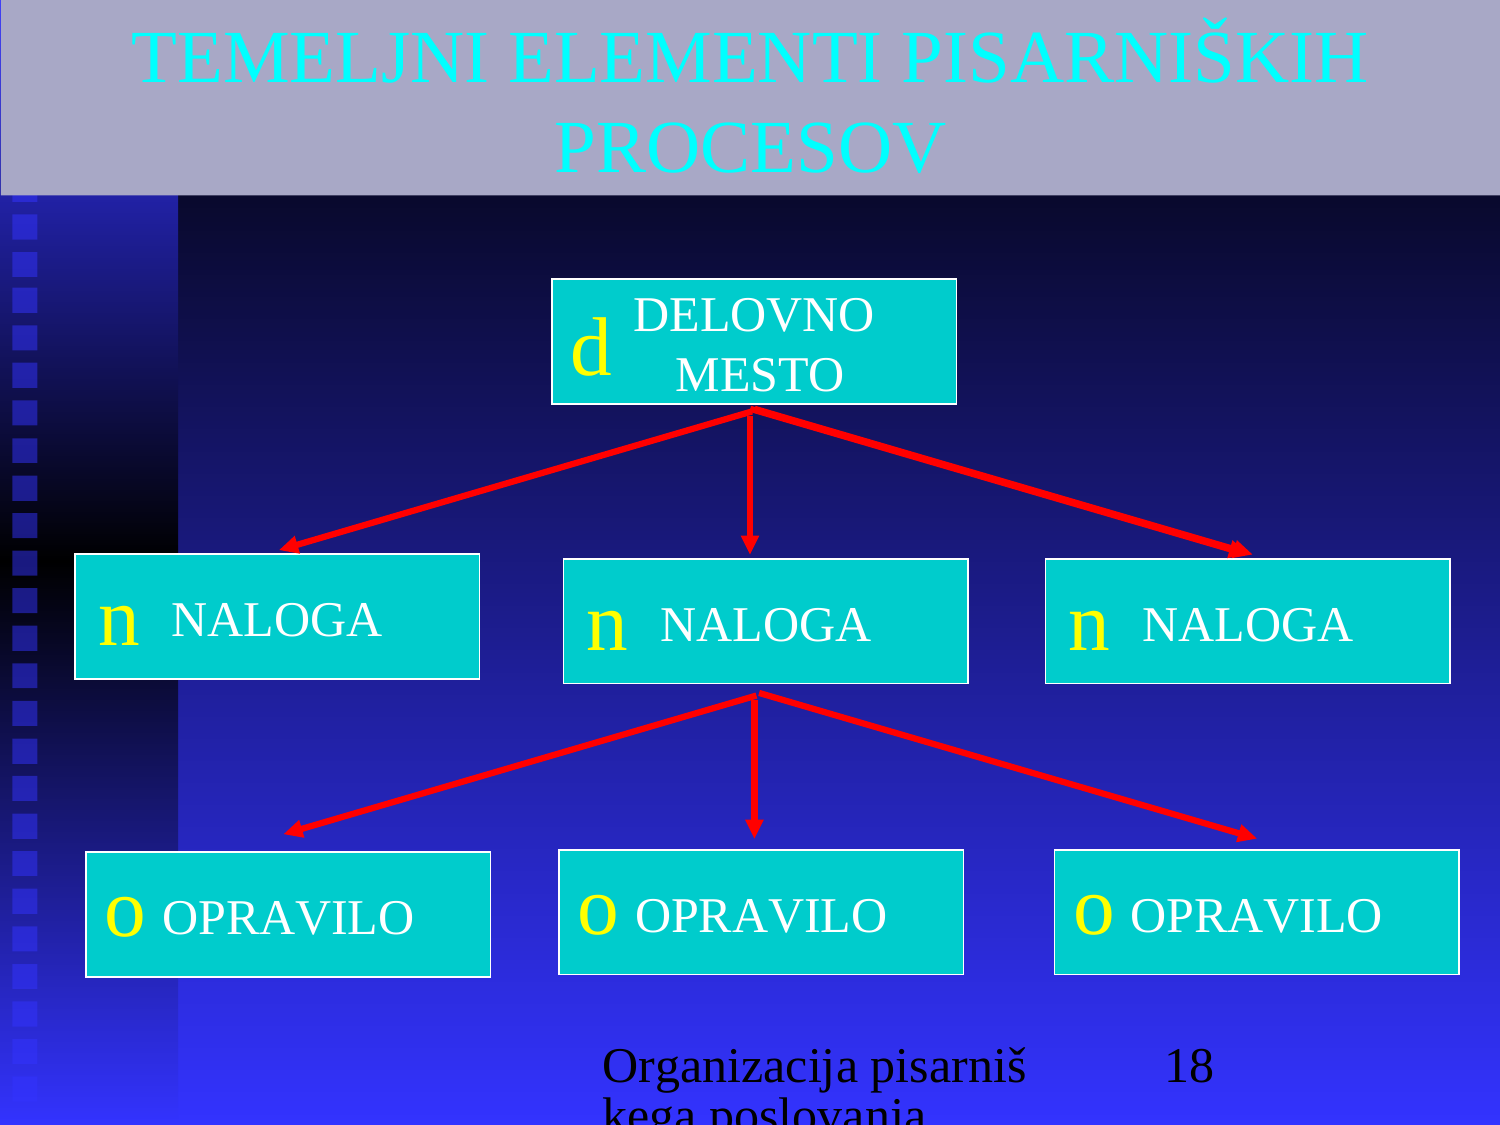

TEMELJNI ELEMENTI PISARNIŠKIH PROCESOV
DELOVNO
 MESTO
d
n
NALOGA
n
NALOGA
n
NALOGA
o
OPRAVILO
o
OPRAVILO
o
OPRAVILO
Organizacija pisarniškega poslovanja
18